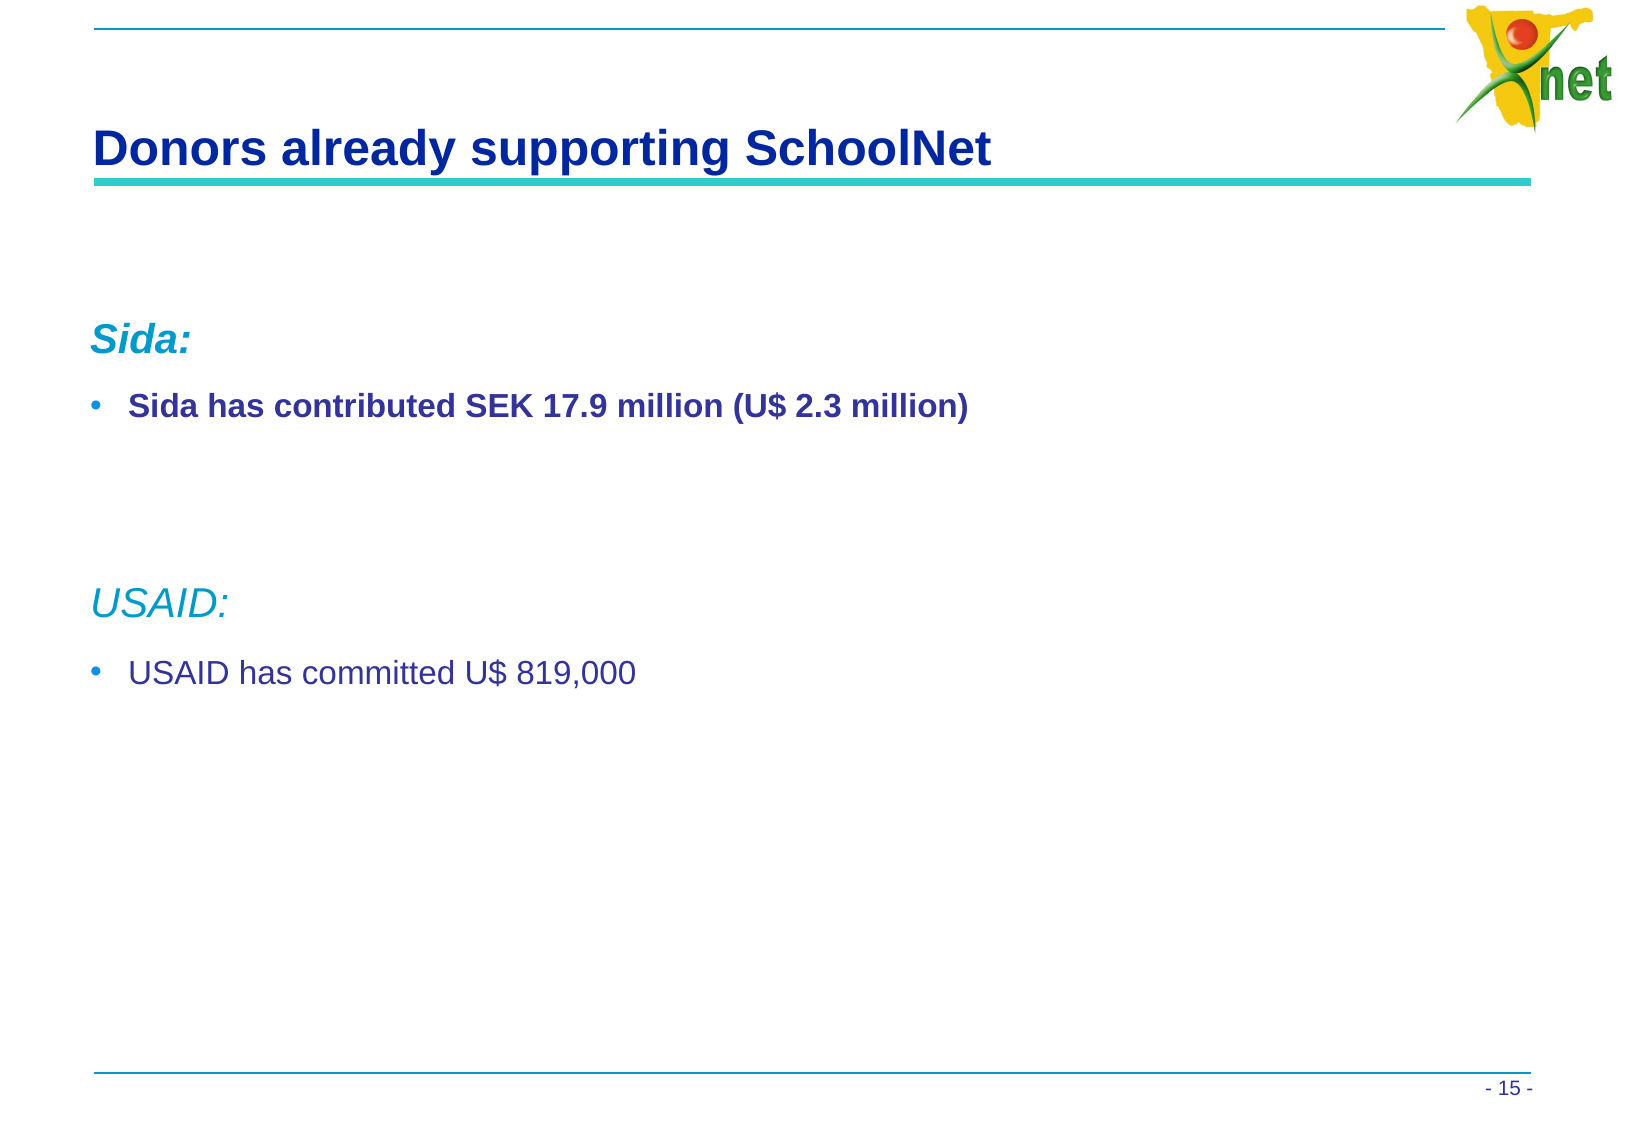

# Donors already supporting SchoolNet
Sida:
Sida has contributed SEK 17.9 million (U$ 2.3 million)
USAID:
USAID has committed U$ 819,000